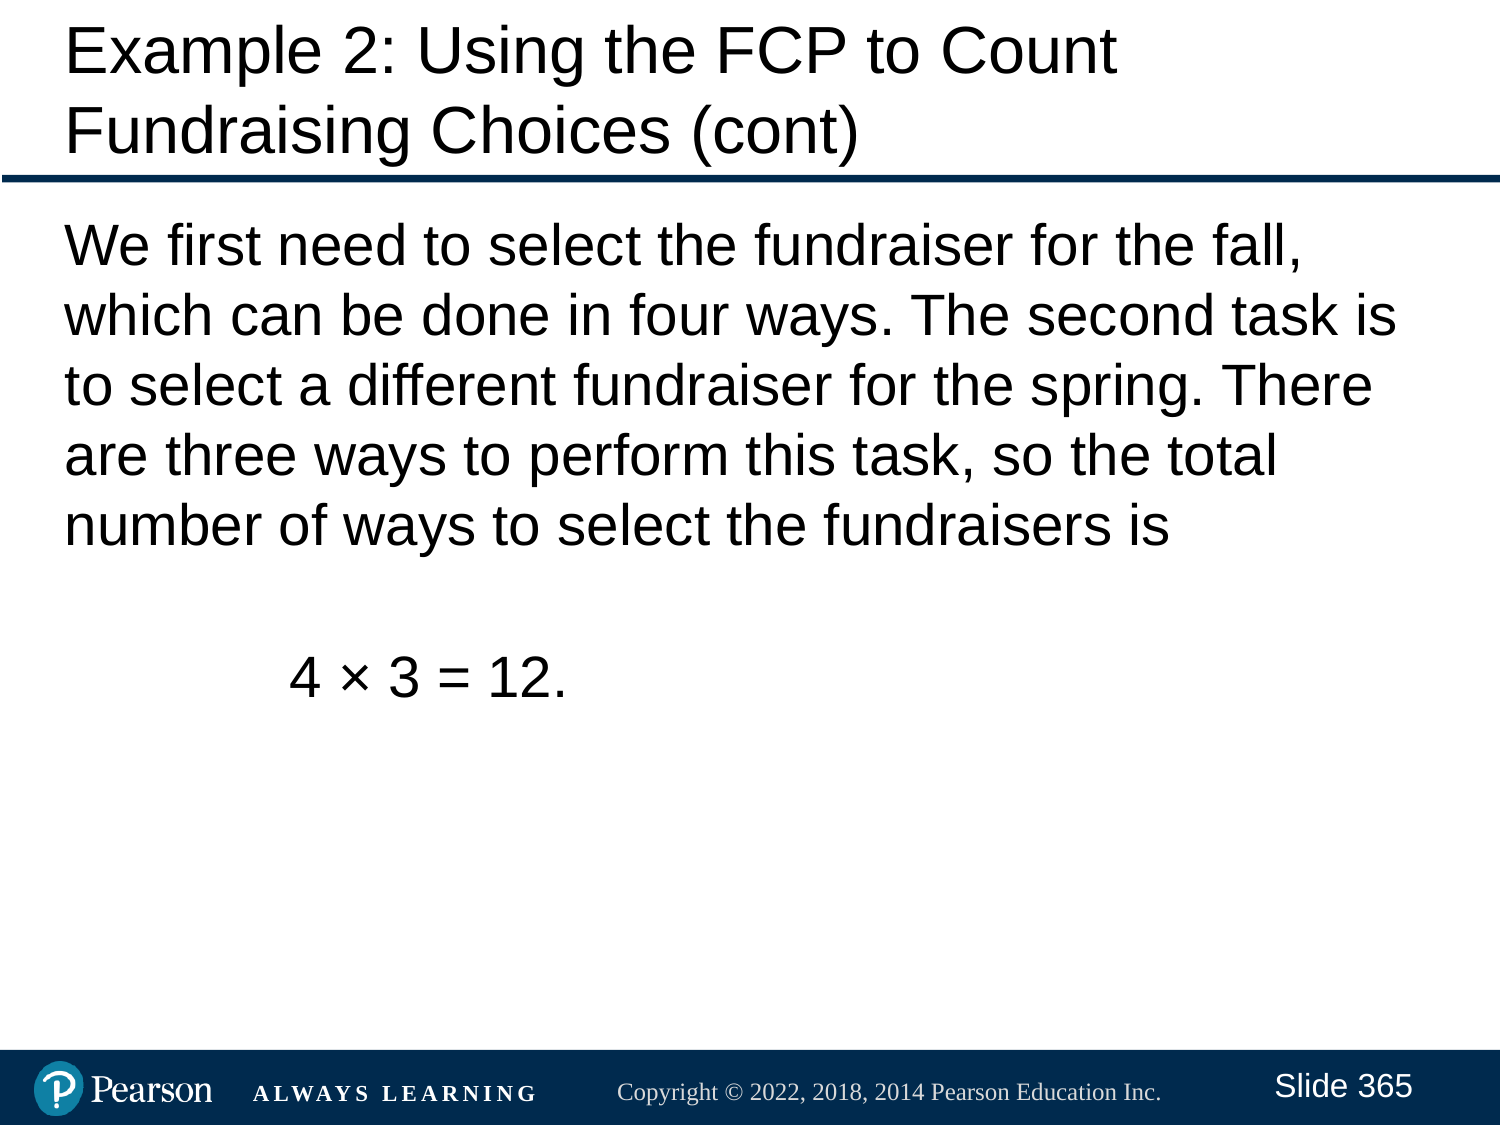

# Example 2: Using the FCP to Count Fundraising Choices (cont)
We first need to select the fundraiser for the fall, which can be done in four ways. The second task is to select a different fundraiser for the spring. There are three ways to perform this task, so the total number of ways to select the fundraisers is
			4 × 3 = 12.